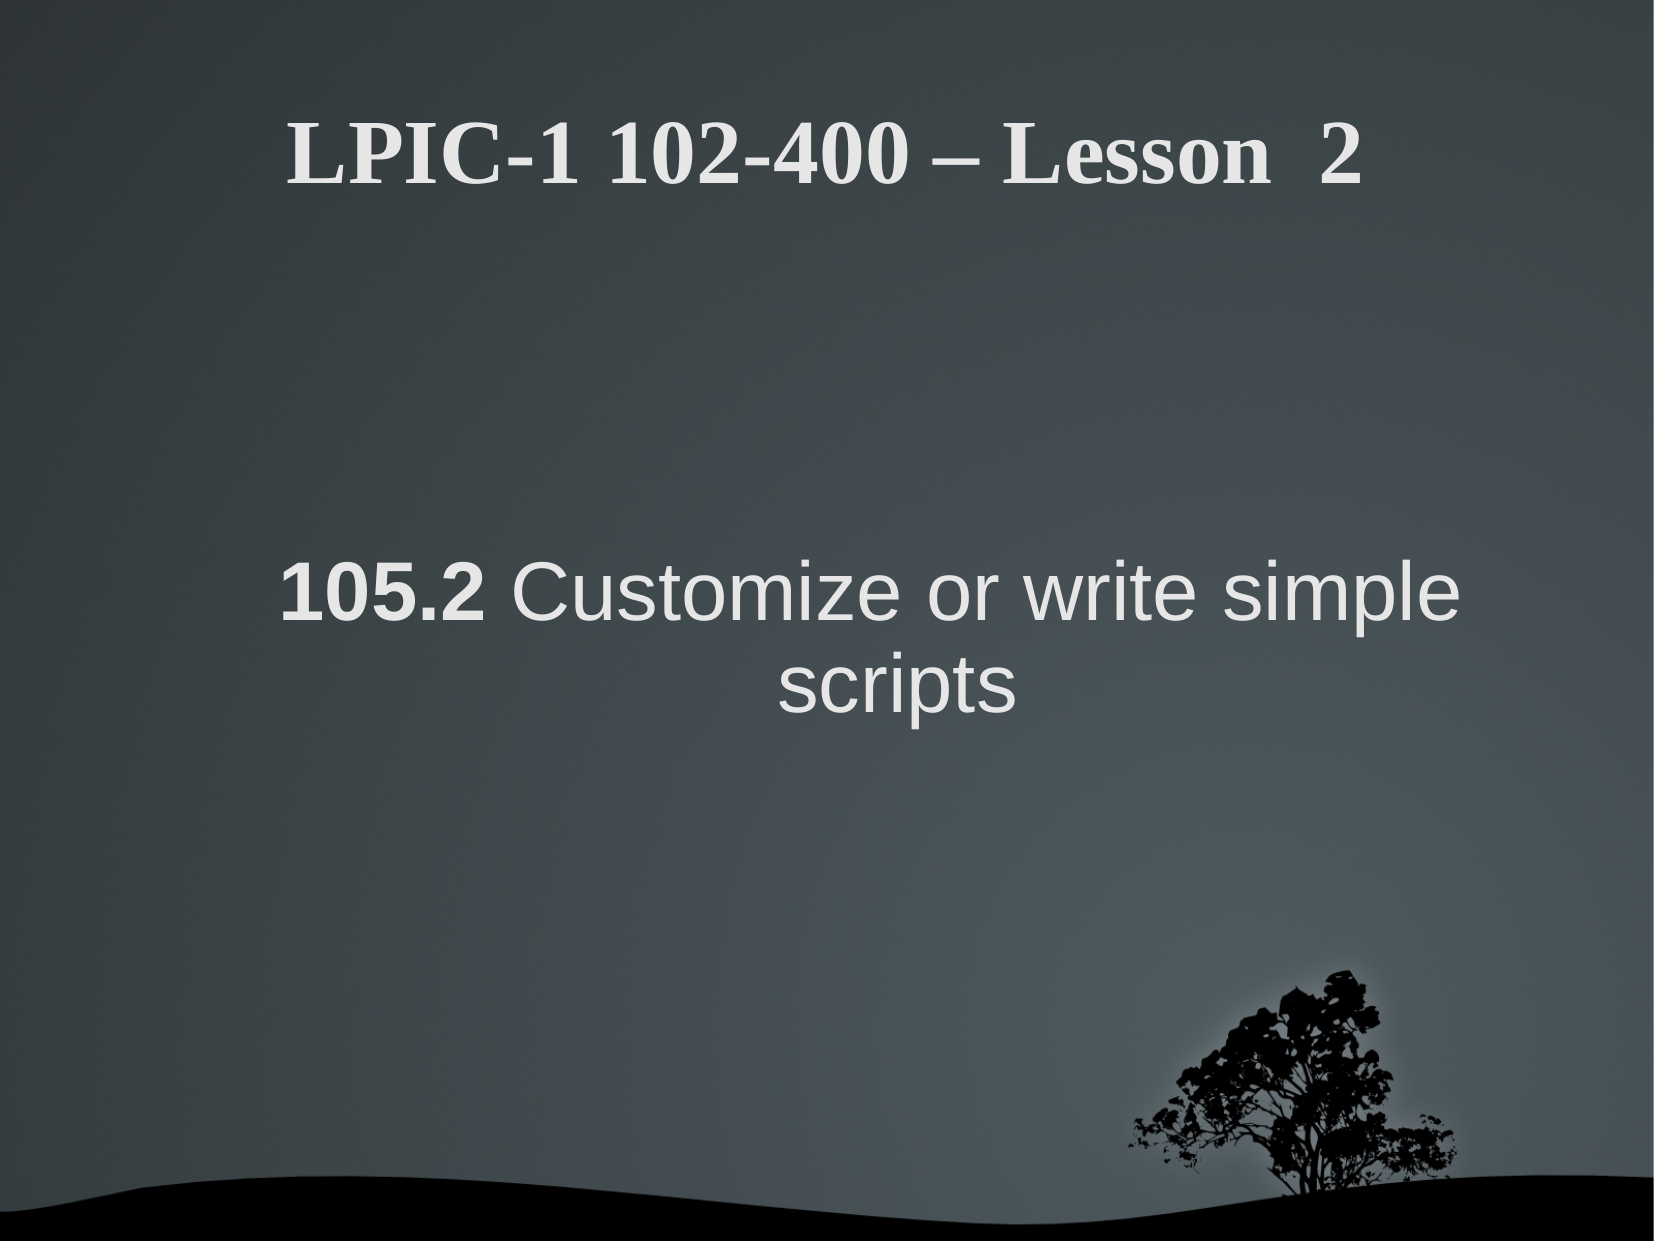

# LPIC-1 102-400 – Lesson 2
105.2 Customize or write simple scripts